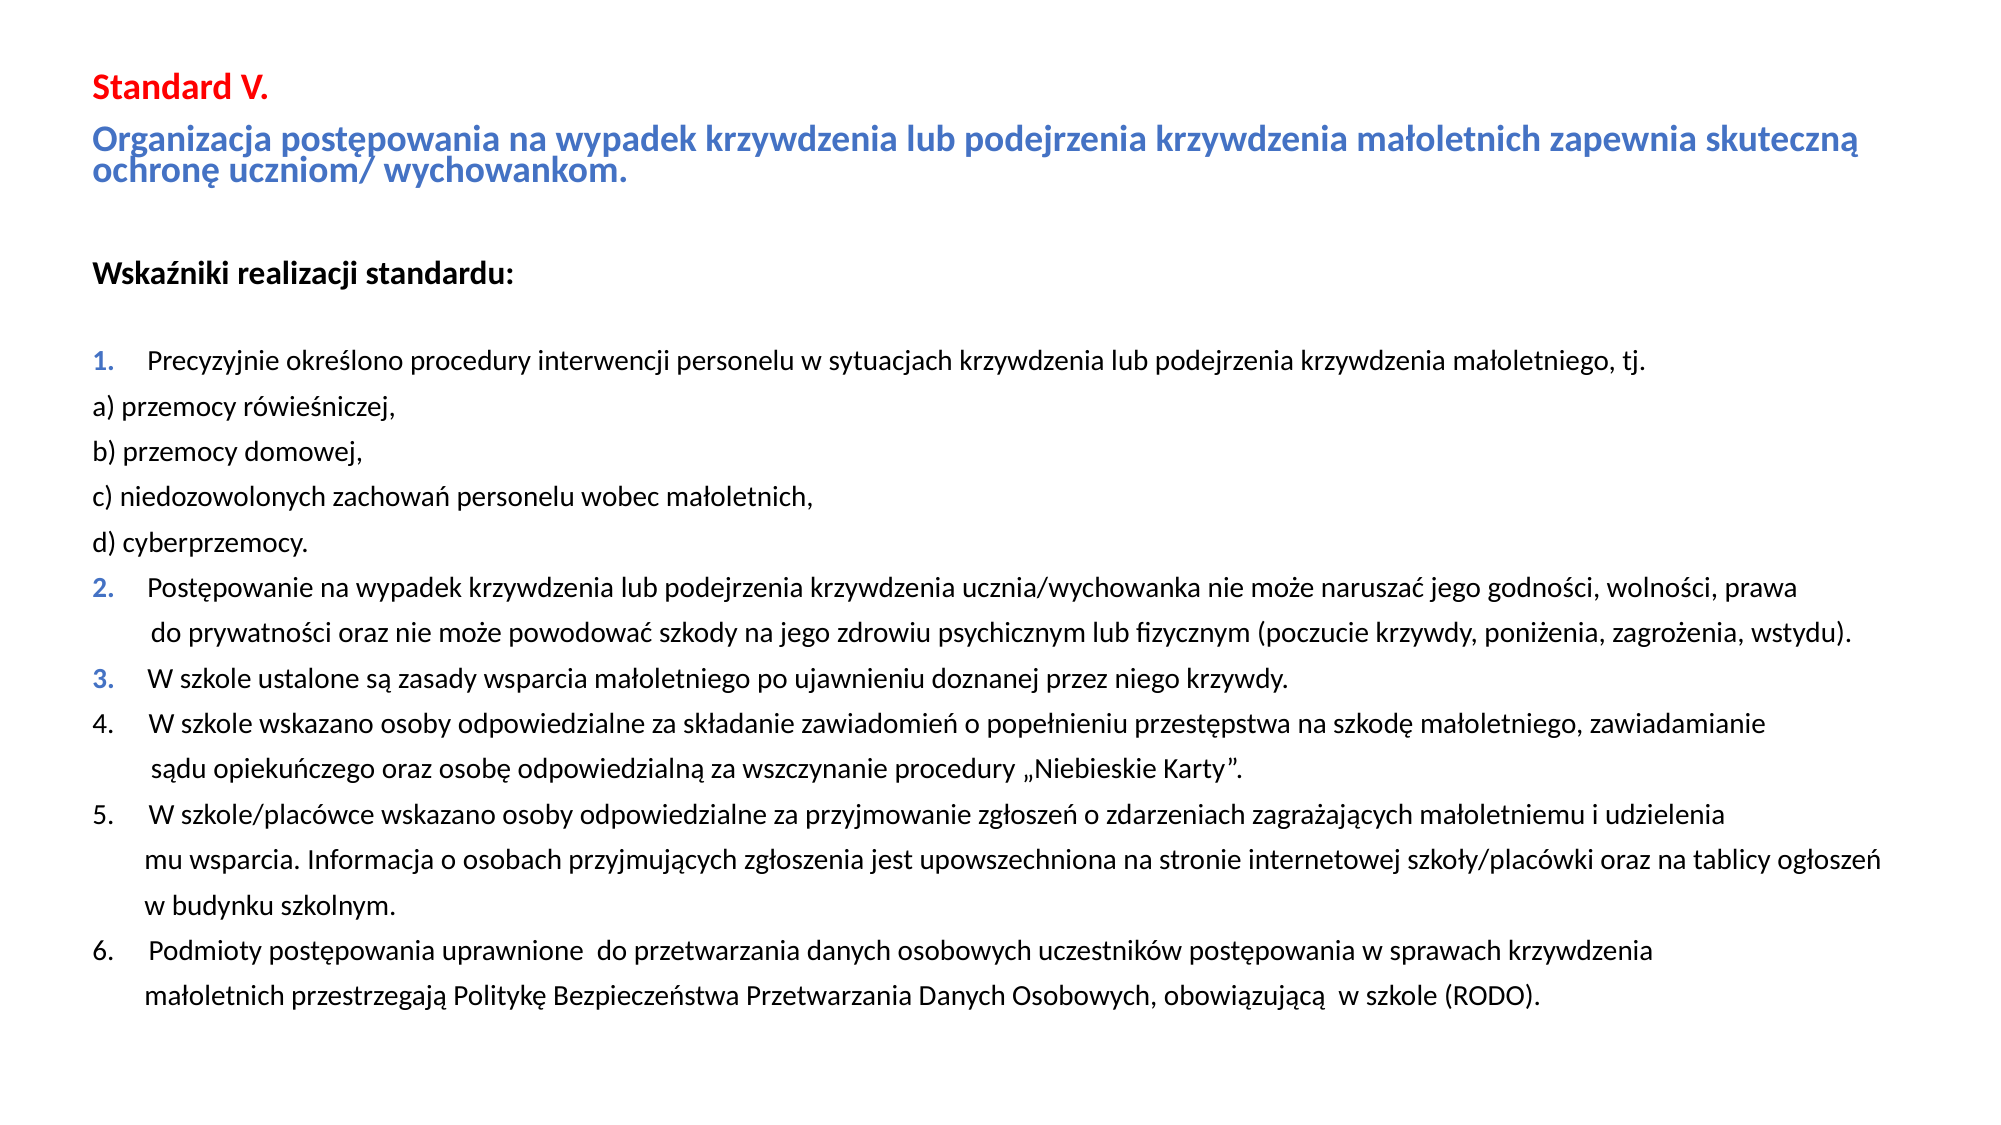

# Standard V.
Organizacja postępowania na wypadek krzywdzenia lub podejrzenia krzywdzenia małoletnich zapewnia skuteczną ochronę uczniom/ wychowankom.
Wskaźniki realizacji standardu:
1. Precyzyjnie określono procedury interwencji personelu w sytuacjach krzywdzenia lub podejrzenia krzywdzenia małoletniego, tj.
a) przemocy rówieśniczej,
b) przemocy domowej,
c) niedozowolonych zachowań personelu wobec małoletnich,
d) cyberprzemocy.
2. Postępowanie na wypadek krzywdzenia lub podejrzenia krzywdzenia ucznia/wychowanka nie może naruszać jego godności, wolności, prawa
 do prywatności oraz nie może powodować szkody na jego zdrowiu psychicznym lub fizycznym (poczucie krzywdy, poniżenia, zagrożenia, wstydu).
3. W szkole ustalone są zasady wsparcia małoletniego po ujawnieniu doznanej przez niego krzywdy.
W szkole wskazano osoby odpowiedzialne za składanie zawiadomień o popełnieniu przestępstwa na szkodę małoletniego, zawiadamianie
 sądu opiekuńczego oraz osobę odpowiedzialną za wszczynanie procedury „Niebieskie Karty”.
W szkole/placówce wskazano osoby odpowiedzialne za przyjmowanie zgłoszeń o zdarzeniach zagrażających małoletniemu i udzielenia
 mu wsparcia. Informacja o osobach przyjmujących zgłoszenia jest upowszechniona na stronie internetowej szkoły/placówki oraz na tablicy ogłoszeń
 w budynku szkolnym.
Podmioty postępowania uprawnione do przetwarzania danych osobowych uczestników postępowania w sprawach krzywdzenia
 małoletnich przestrzegają Politykę Bezpieczeństwa Przetwarzania Danych Osobowych, obowiązującą w szkole (RODO).